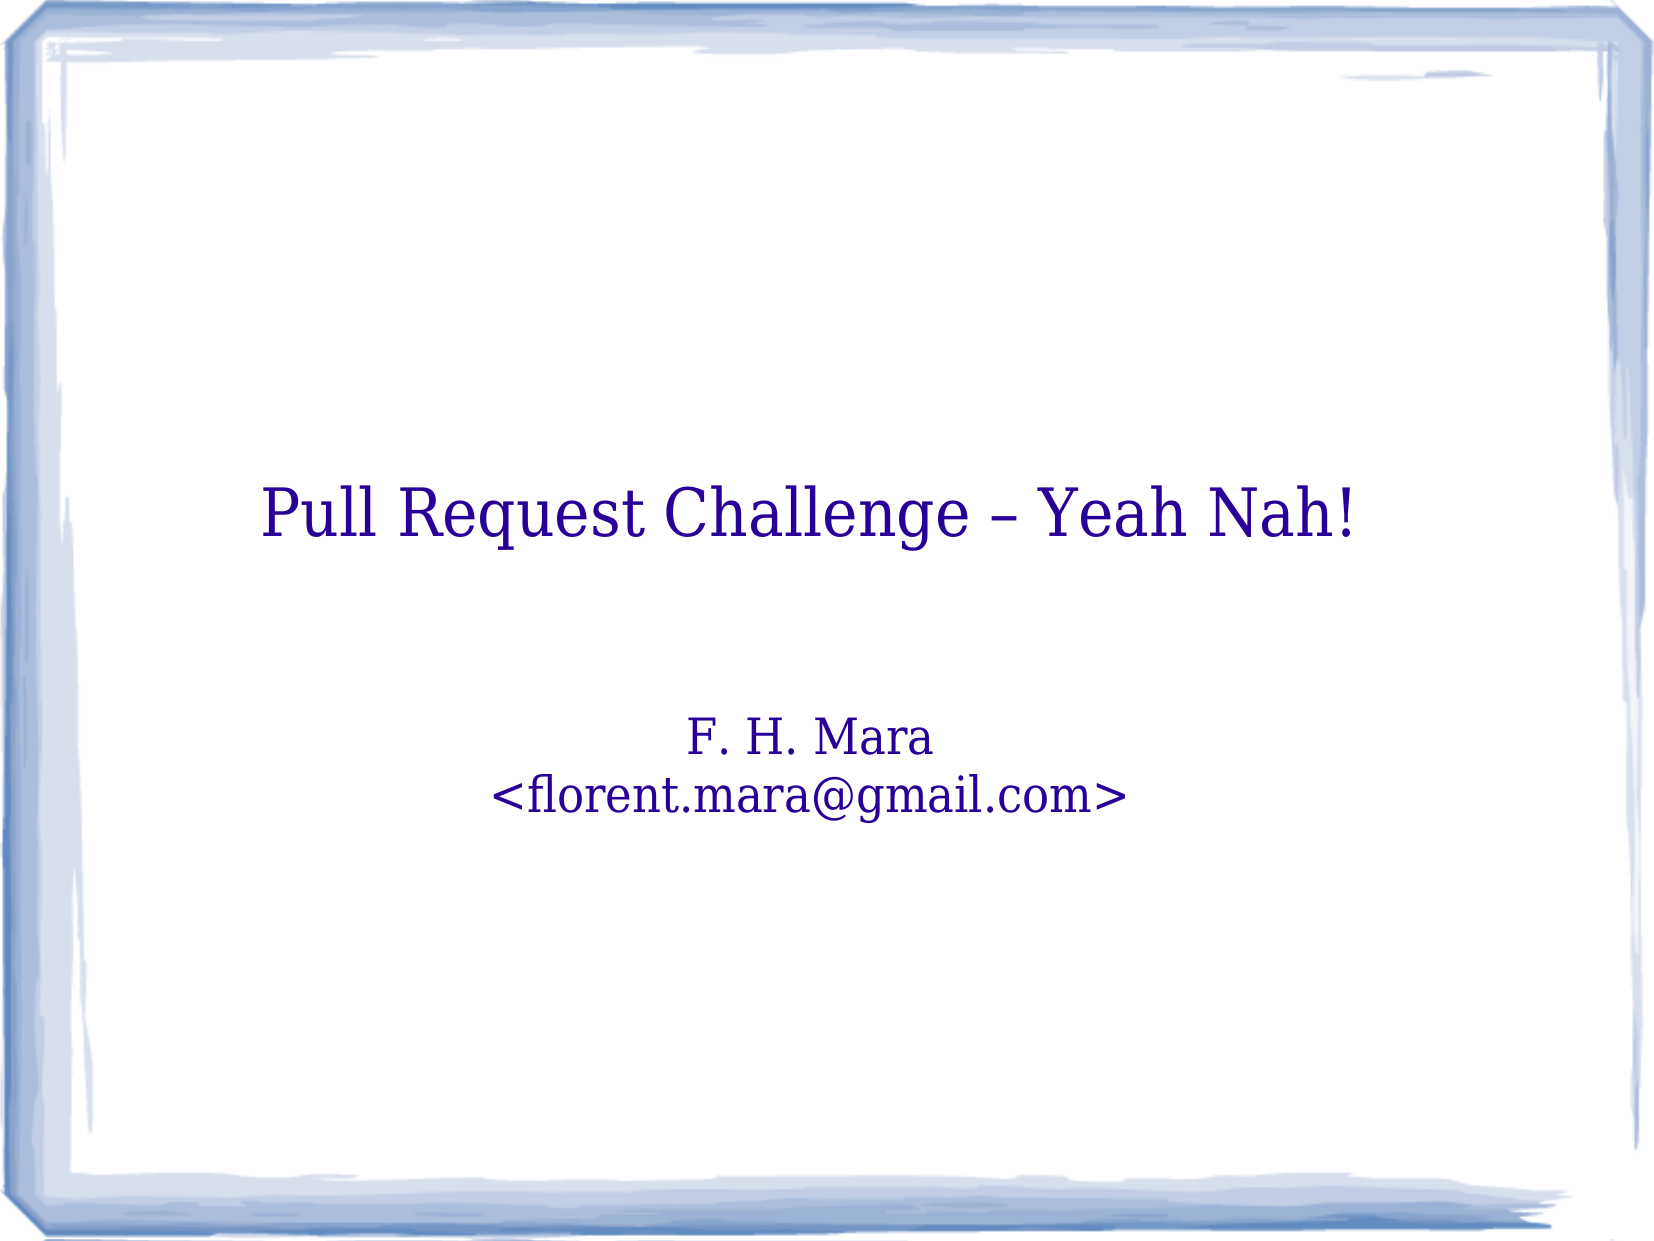

# Pull Request Challenge – Yeah Nah!
F. H. Mara
<florent.mara@gmail.com>